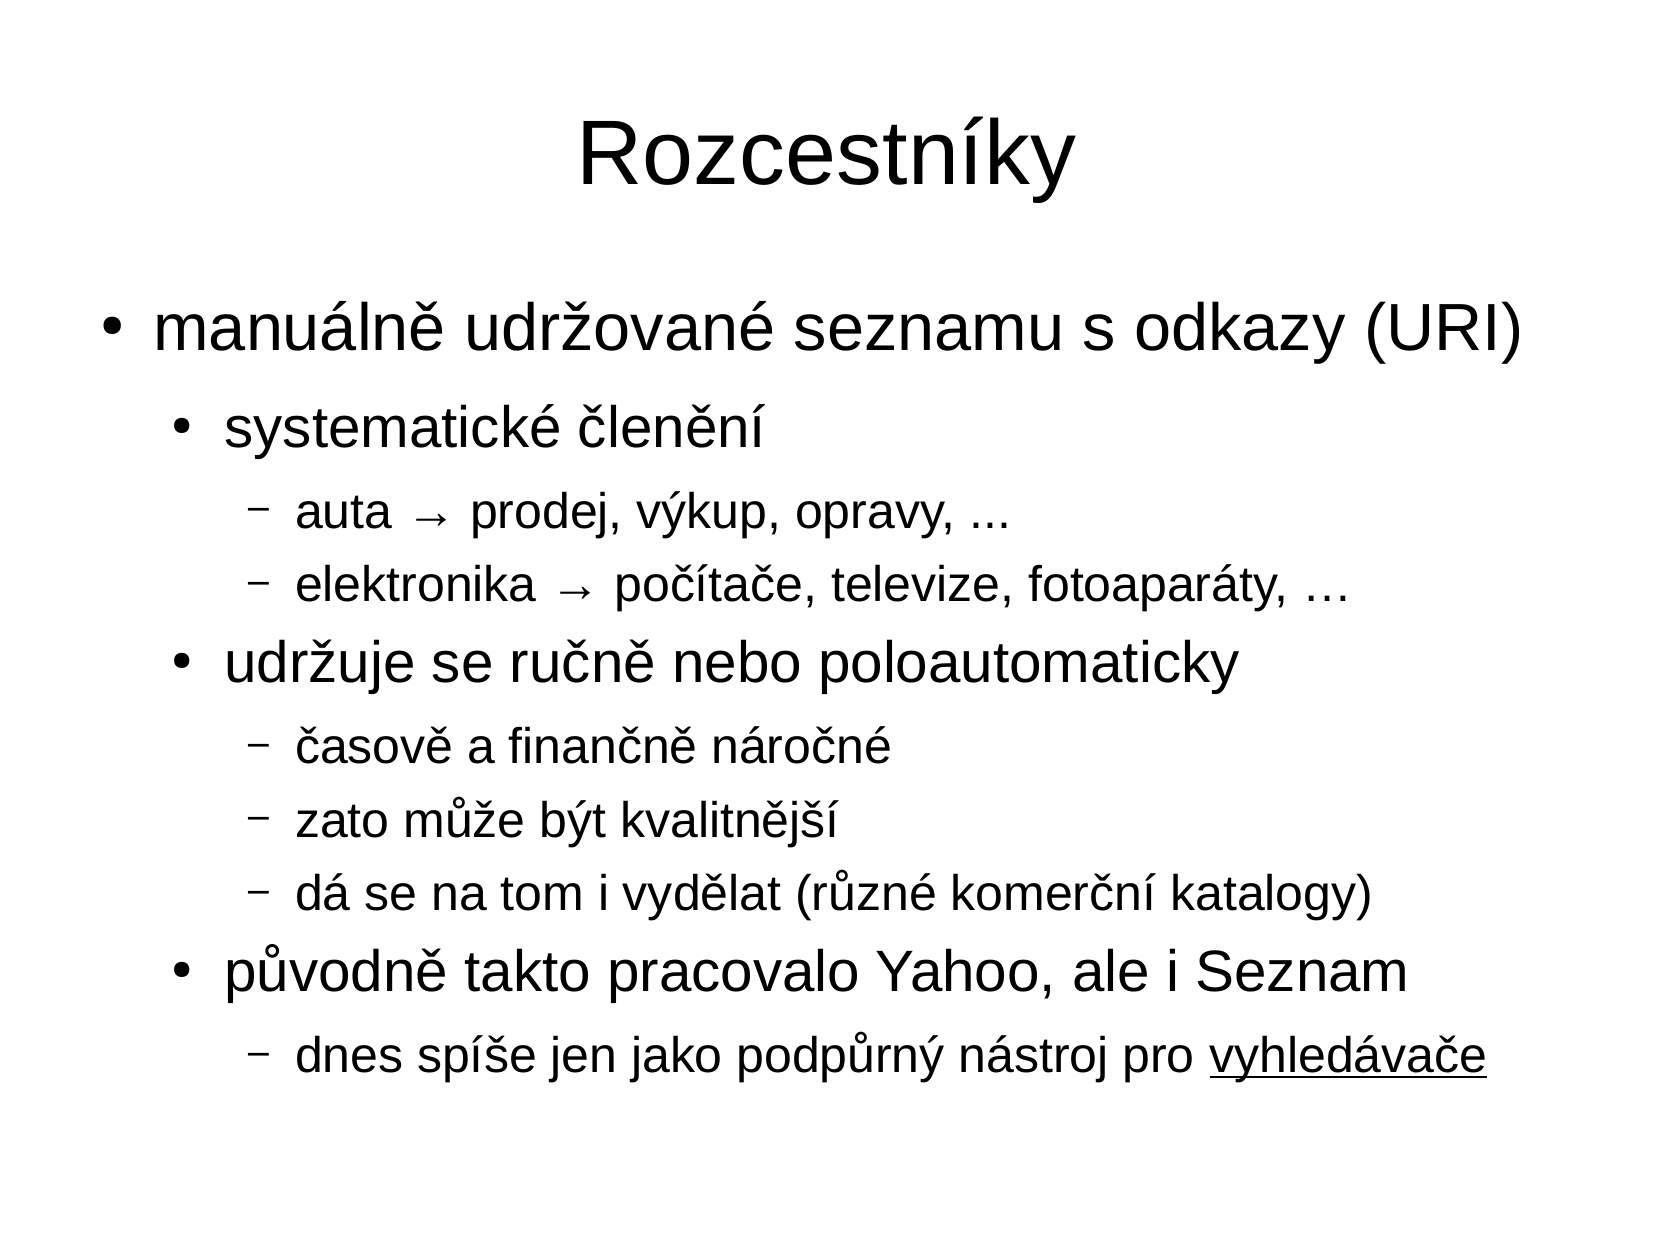

# Rozcestníky
manuálně udržované seznamu s odkazy (URI)
systematické členění
auta → prodej, výkup, opravy, ...
elektronika → počítače, televize, fotoaparáty, …
udržuje se ručně nebo poloautomaticky
časově a finančně náročné
zato může být kvalitnější
dá se na tom i vydělat (různé komerční katalogy)
původně takto pracovalo Yahoo, ale i Seznam
dnes spíše jen jako podpůrný nástroj pro vyhledávače